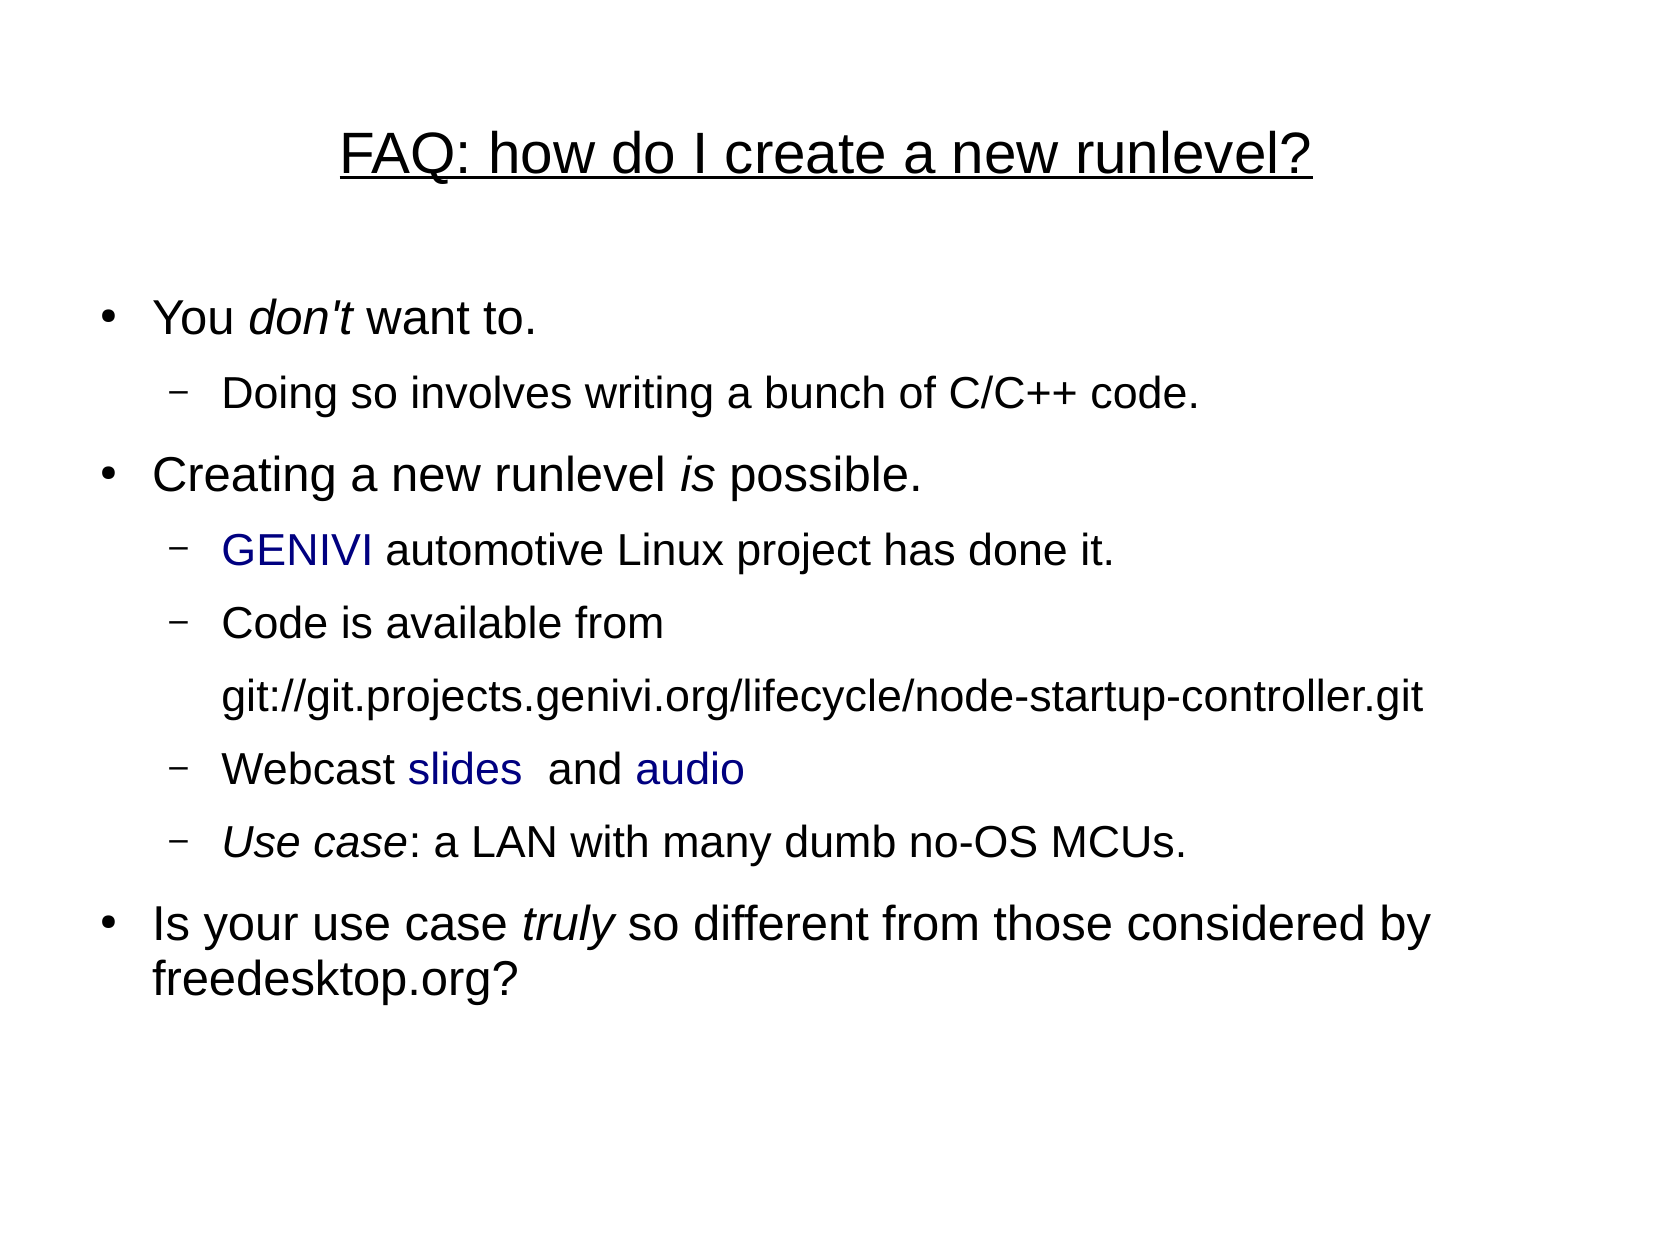

# FAQ: how do I create a new runlevel?
You don't want to.
Doing so involves writing a bunch of C/C++ code.
Creating a new runlevel is possible.
GENIVI automotive Linux project has done it.
Code is available from
git://git.projects.genivi.org/lifecycle/node-startup-controller.git
Webcast slides and audio
Use case: a LAN with many dumb no-OS MCUs.
Is your use case truly so different from those considered by freedesktop.org?